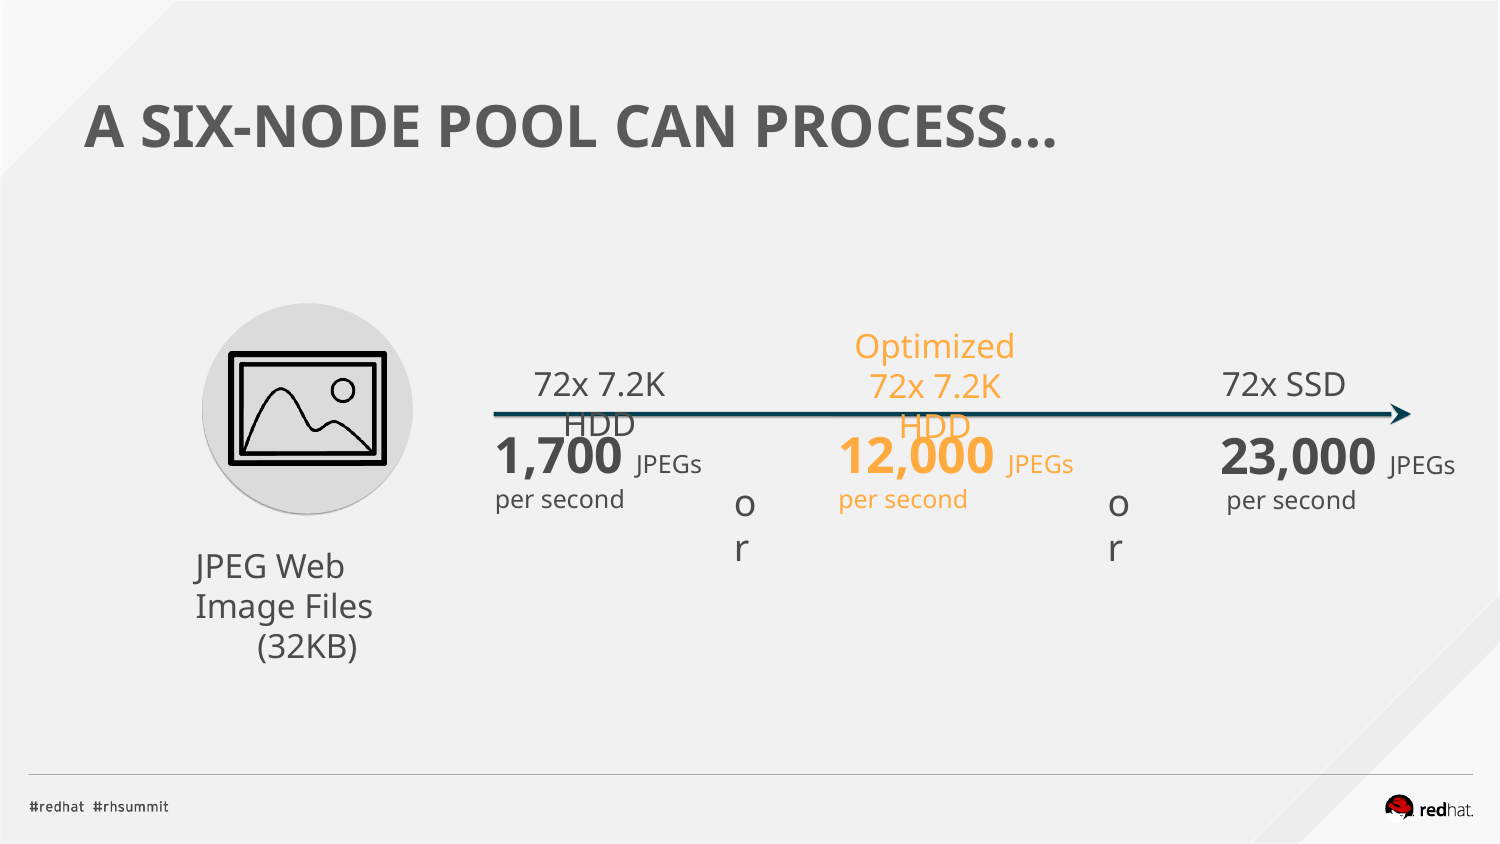

A SIX-NODE POOL CAN PROCESS…
Optimized
72x 7.2K HDD
72x 7.2K HDD
72x SSD
1,700 JPEGs
per second
12,000 JPEGs
per second
23,000 JPEGs
 per second
or
or
JPEG Web
Image Files
(32KB)